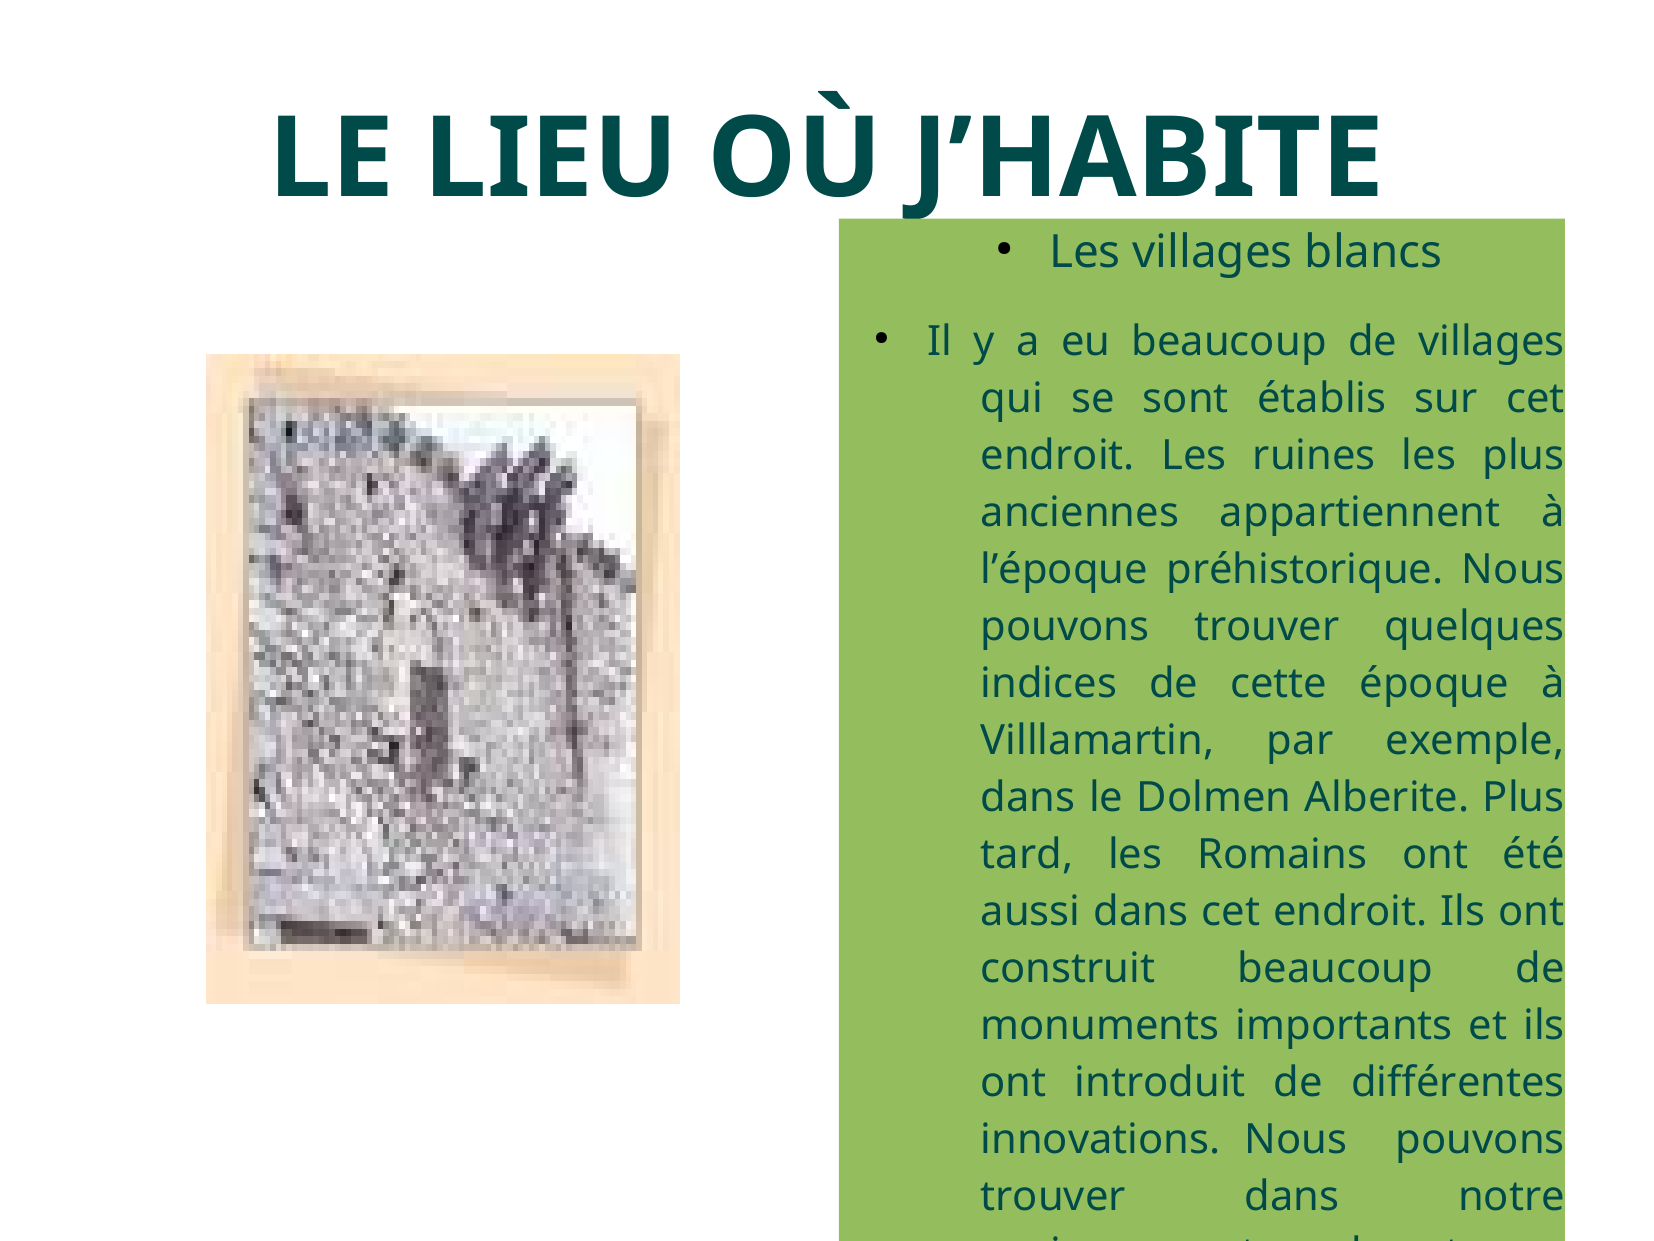

# LE LIEU OÙ J’HABITE
Les villages blancs
Il y a eu beaucoup de villages qui se sont établis sur cet endroit. Les ruines les plus anciennes appartiennent à l’époque préhistorique. Nous pouvons trouver quelques indices de cette époque à Villlamartin, par exemple, dans le Dolmen Alberite. Plus tard, les Romains ont été aussi dans cet endroit. Ils ont construit beaucoup de monuments importants et ils ont introduit de différentes innovations. Nous pouvons trouver dans notre environement des traces romaines, comme le village romain d’Ocurri, très proche d’Ubrique, situé sur une belle colline appellé « El Salto de la Mora ».